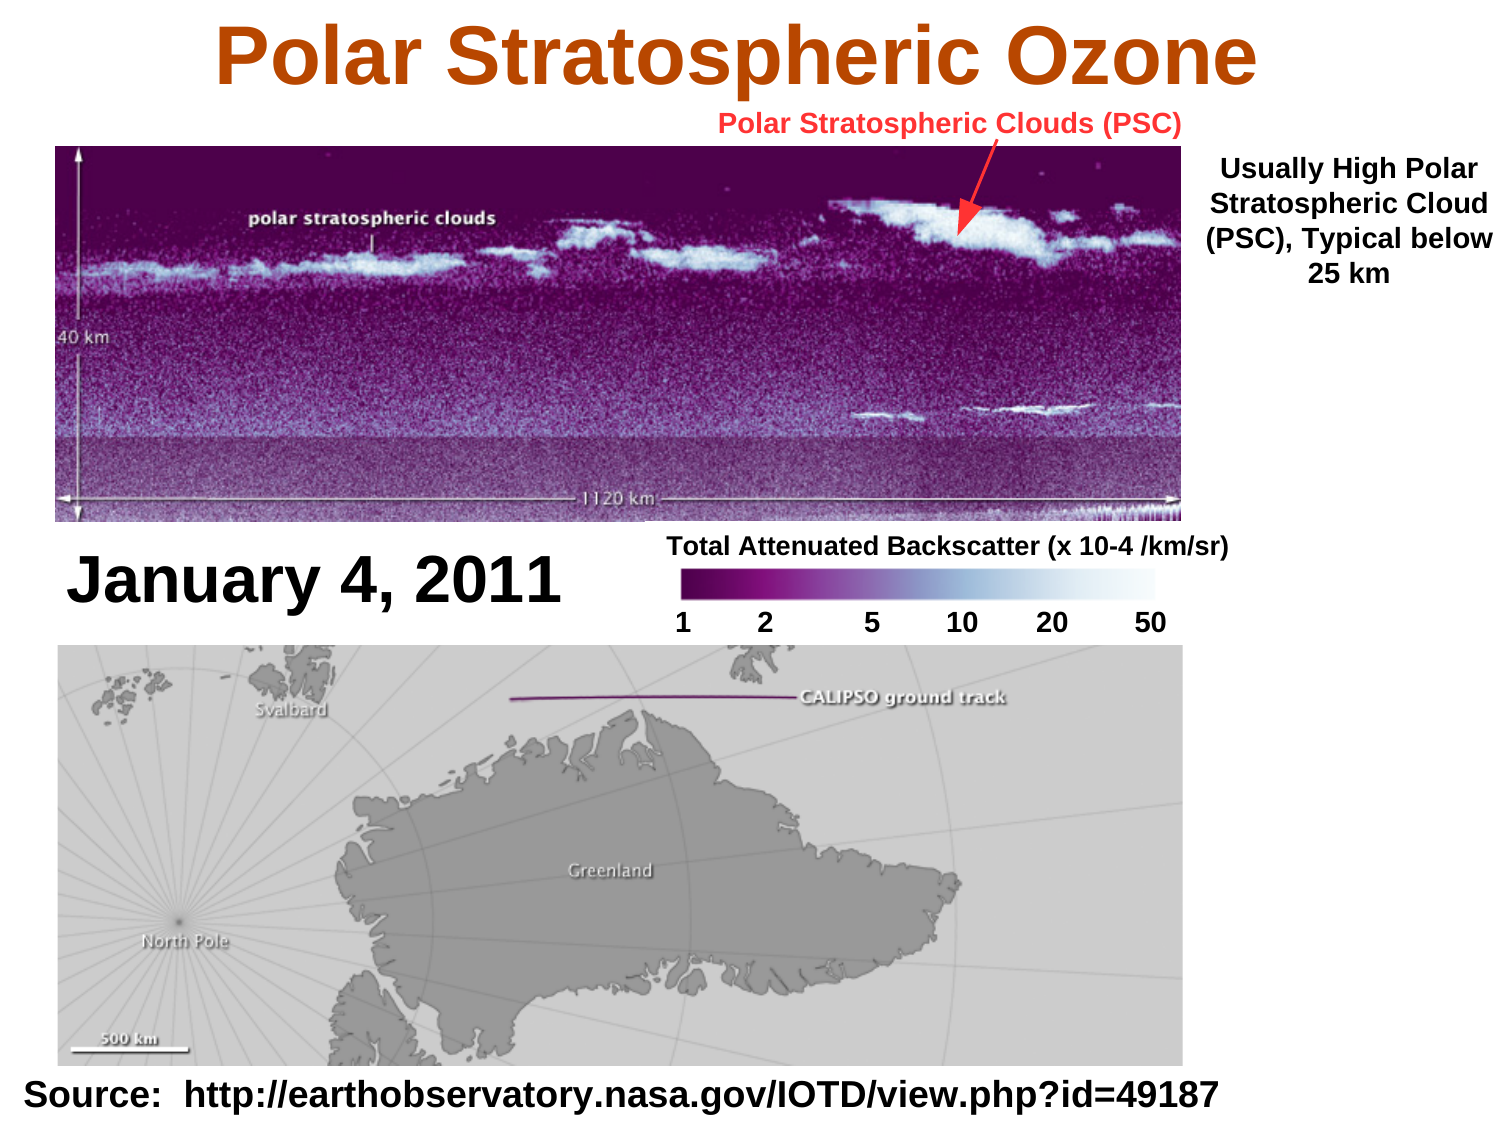

Polar Stratospheric Ozone
Polar Stratospheric Clouds (PSC)
Usually High Polar Stratospheric Cloud (PSC), Typical below 25 km
Total Attenuated Backscatter (x 10-4 /km/sr)
January 4, 2011
1 2 5 10 20 50
Polar Stratospheric Clouds
Source: http://earthobservatory.nasa.gov/IOTD/view.php?id=49187